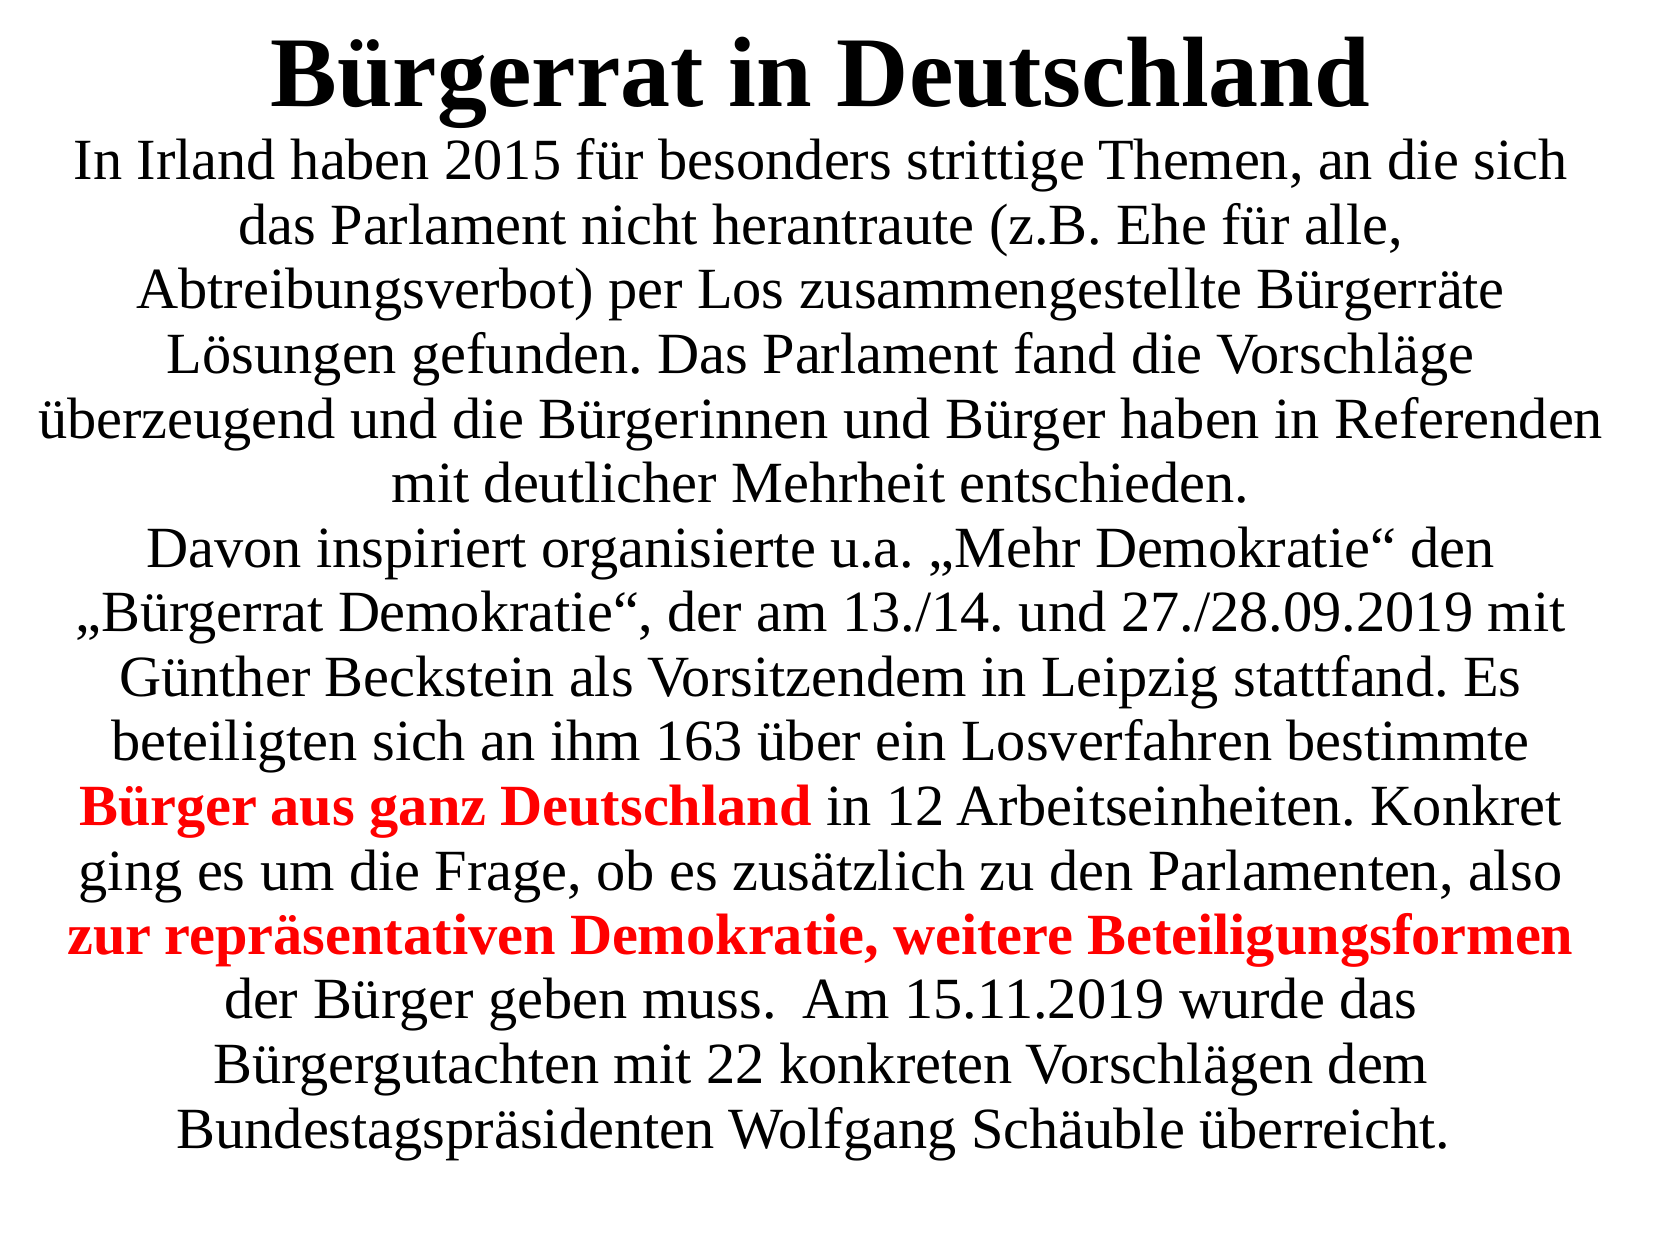

Bürgerrat in Deutschland
In Irland haben 2015 für besonders strittige Themen, an die sich das Parlament nicht herantraute (z.B. Ehe für alle, Abtreibungsverbot) per Los zusammengestellte Bürgerräte Lösungen gefunden. Das Parlament fand die Vorschläge überzeugend und die Bürgerinnen und Bürger haben in Referenden mit deutlicher Mehrheit entschieden.
Davon inspiriert organisierte u.a. „Mehr Demokratie“ den „Bürgerrat Demokratie“, der am 13./14. und 27./28.09.2019 mit Günther Beckstein als Vorsitzendem in Leipzig stattfand. Es beteiligten sich an ihm 163 über ein Losverfahren bestimmte Bürger aus ganz Deutschland in 12 Arbeitseinheiten. Konkret ging es um die Frage, ob es zusätzlich zu den Parlamenten, also zur repräsentativen Demokratie, weitere Beteiligungsformen der Bürger geben muss. Am 15.11.2019 wurde das Bürgergutachten mit 22 konkreten Vorschlägen dem Bundestagspräsidenten Wolfgang Schäuble überreicht.